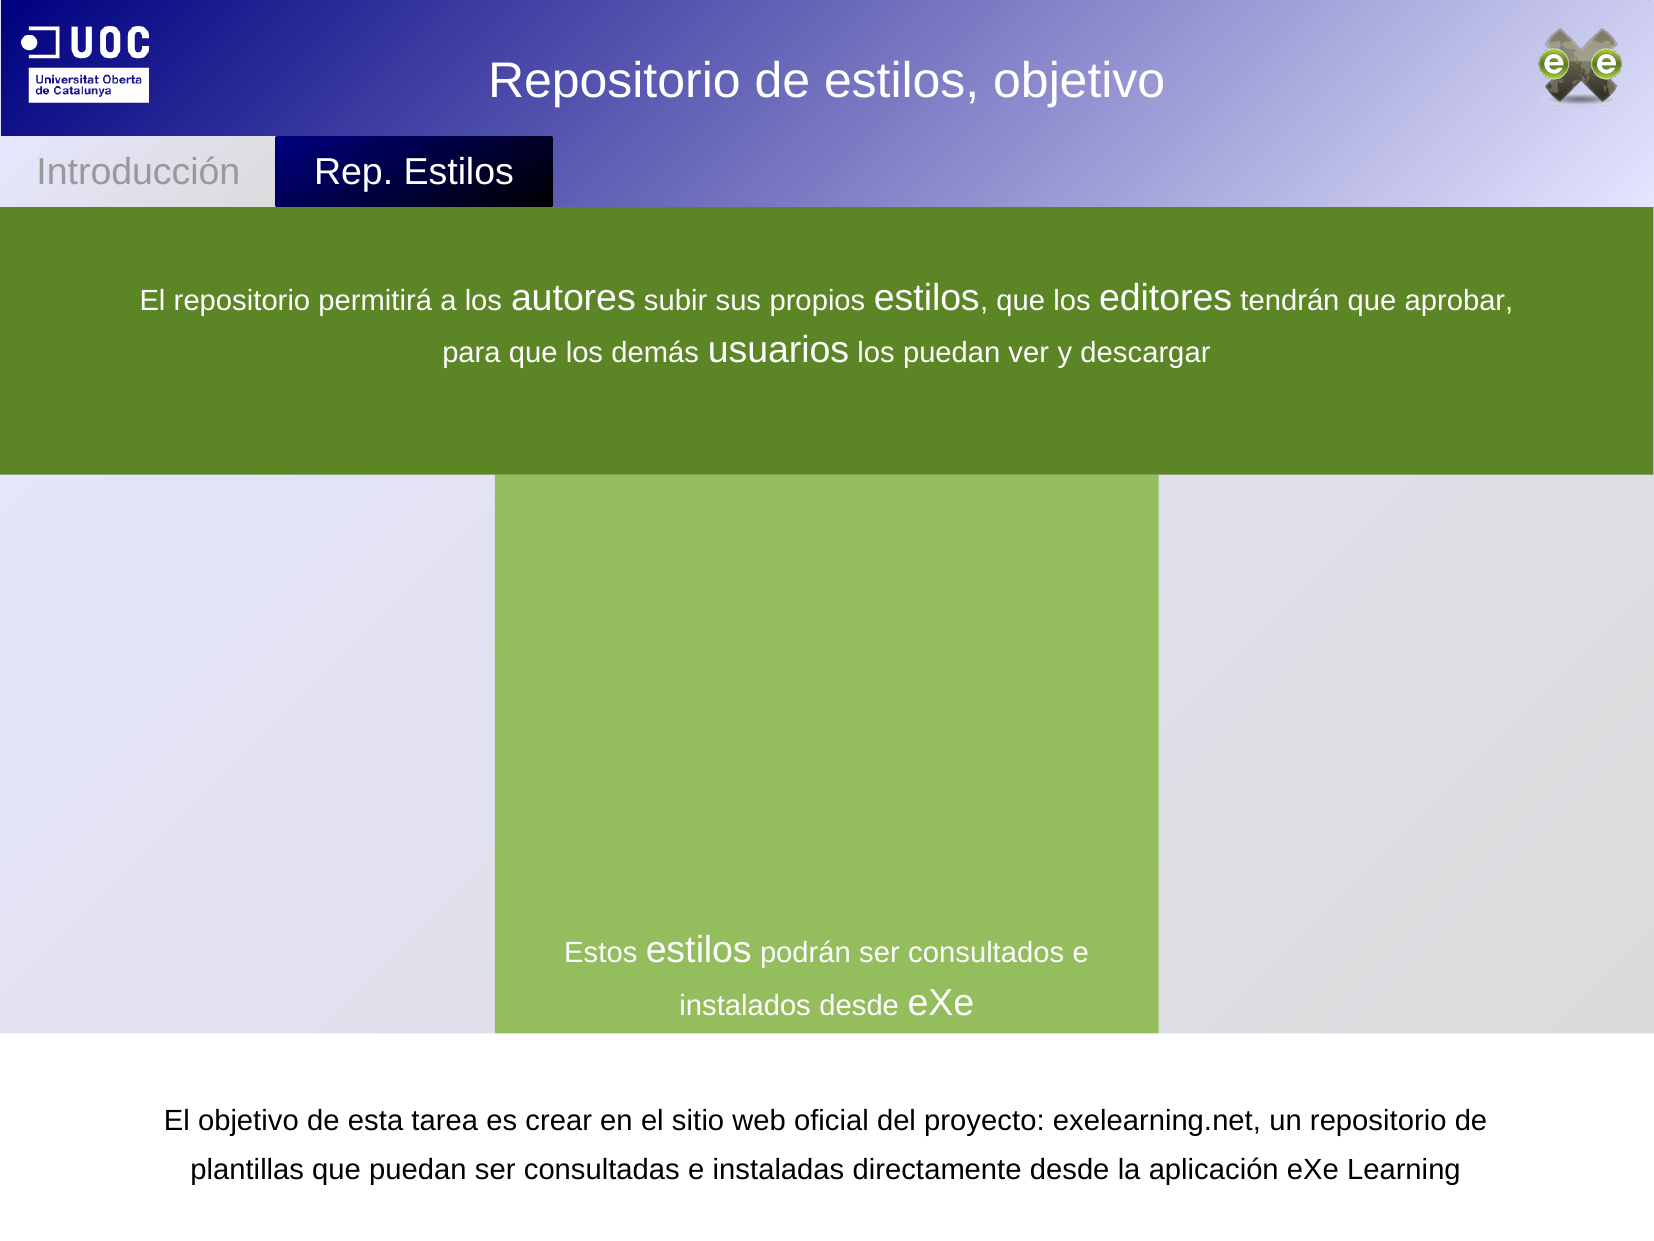

Repositorio de estilos, objetivo
Introducción
Rep. Estilos
El repositorio permitirá a los autores subir sus propios estilos, que los editores tendrán que aprobar,
para que los demás usuarios los puedan ver y descargar
Estos estilos podrán ser consultados e instalados desde eXe
El objetivo de esta tarea es crear en el sitio web oficial del proyecto: exelearning.net, un repositorio de plantillas que puedan ser consultadas e instaladas directamente desde la aplicación eXe Learning